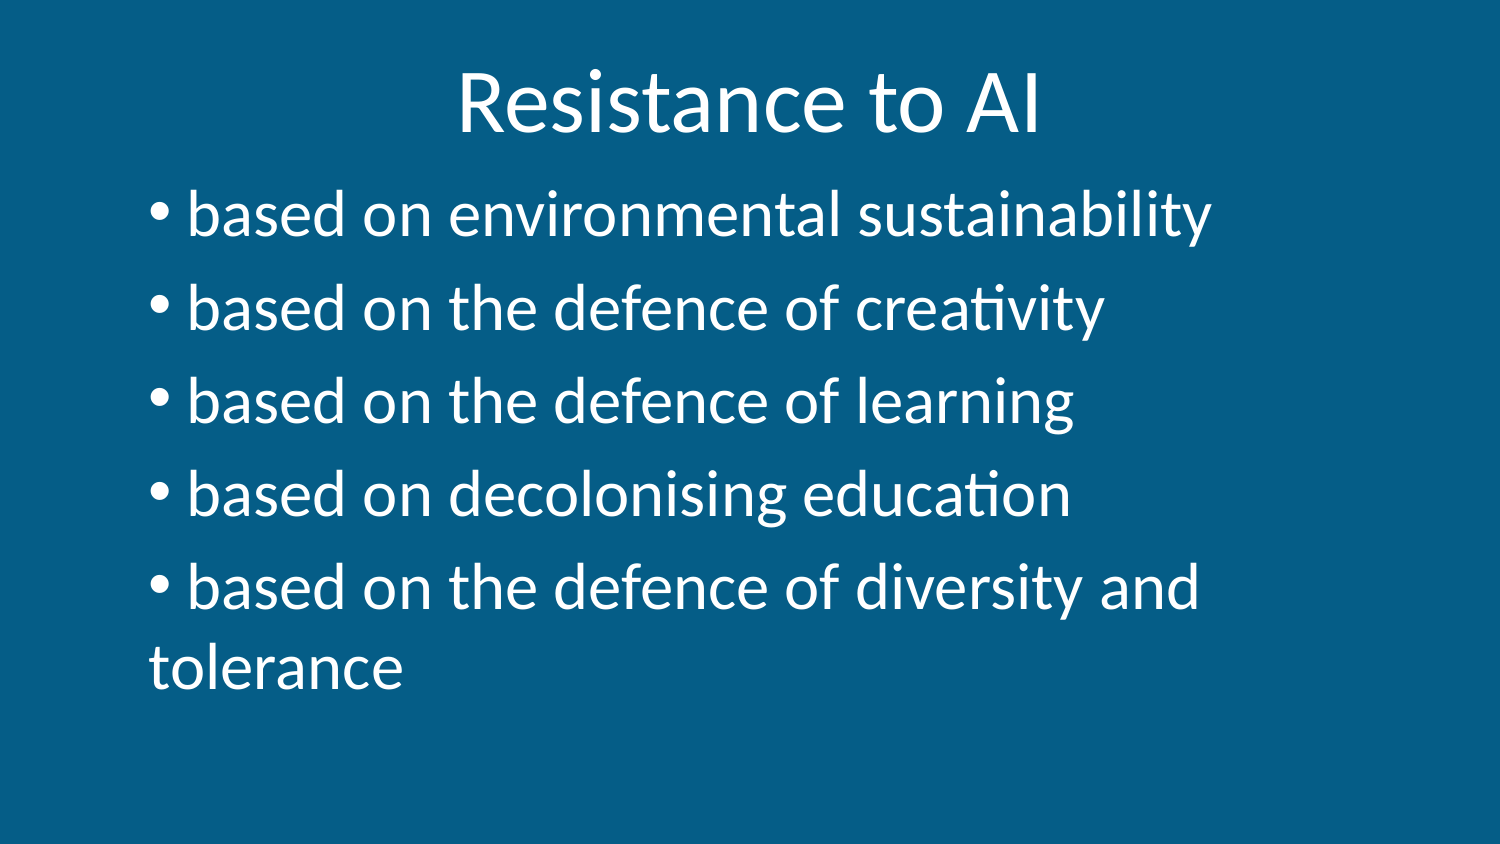

# Resistance to AI
 based on environmental sustainability
 based on the defence of creativity
 based on the defence of learning
 based on decolonising education
 based on the defence of diversity and tolerance